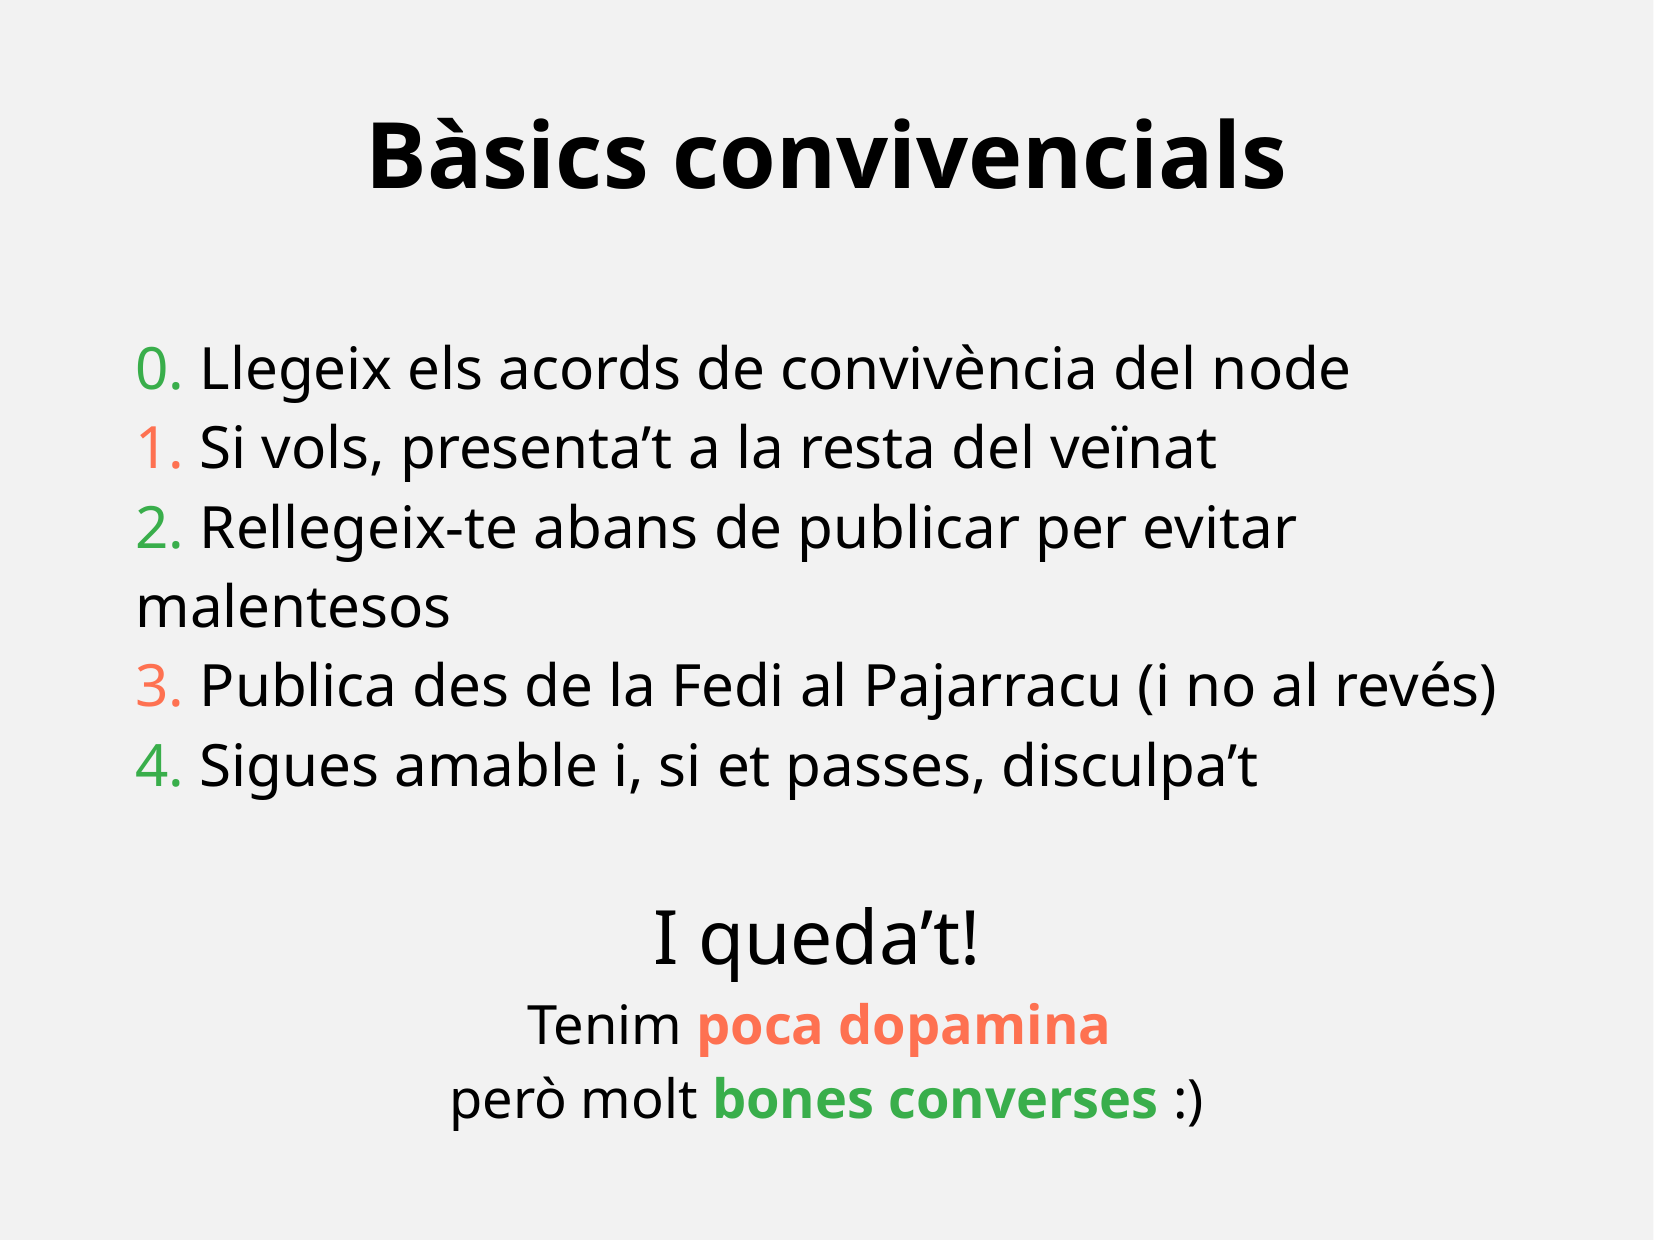

# Bàsics convivencials
0. Llegeix els acords de convivència del node
1. Si vols, presenta’t a la resta del veïnat
2. Rellegeix-te abans de publicar per evitar malentesos
3. Publica des de la Fedi al Pajarracu (i no al revés)
4. Sigues amable i, si et passes, disculpa’t
I queda’t!
Tenim poca dopamina
però molt bones converses :)